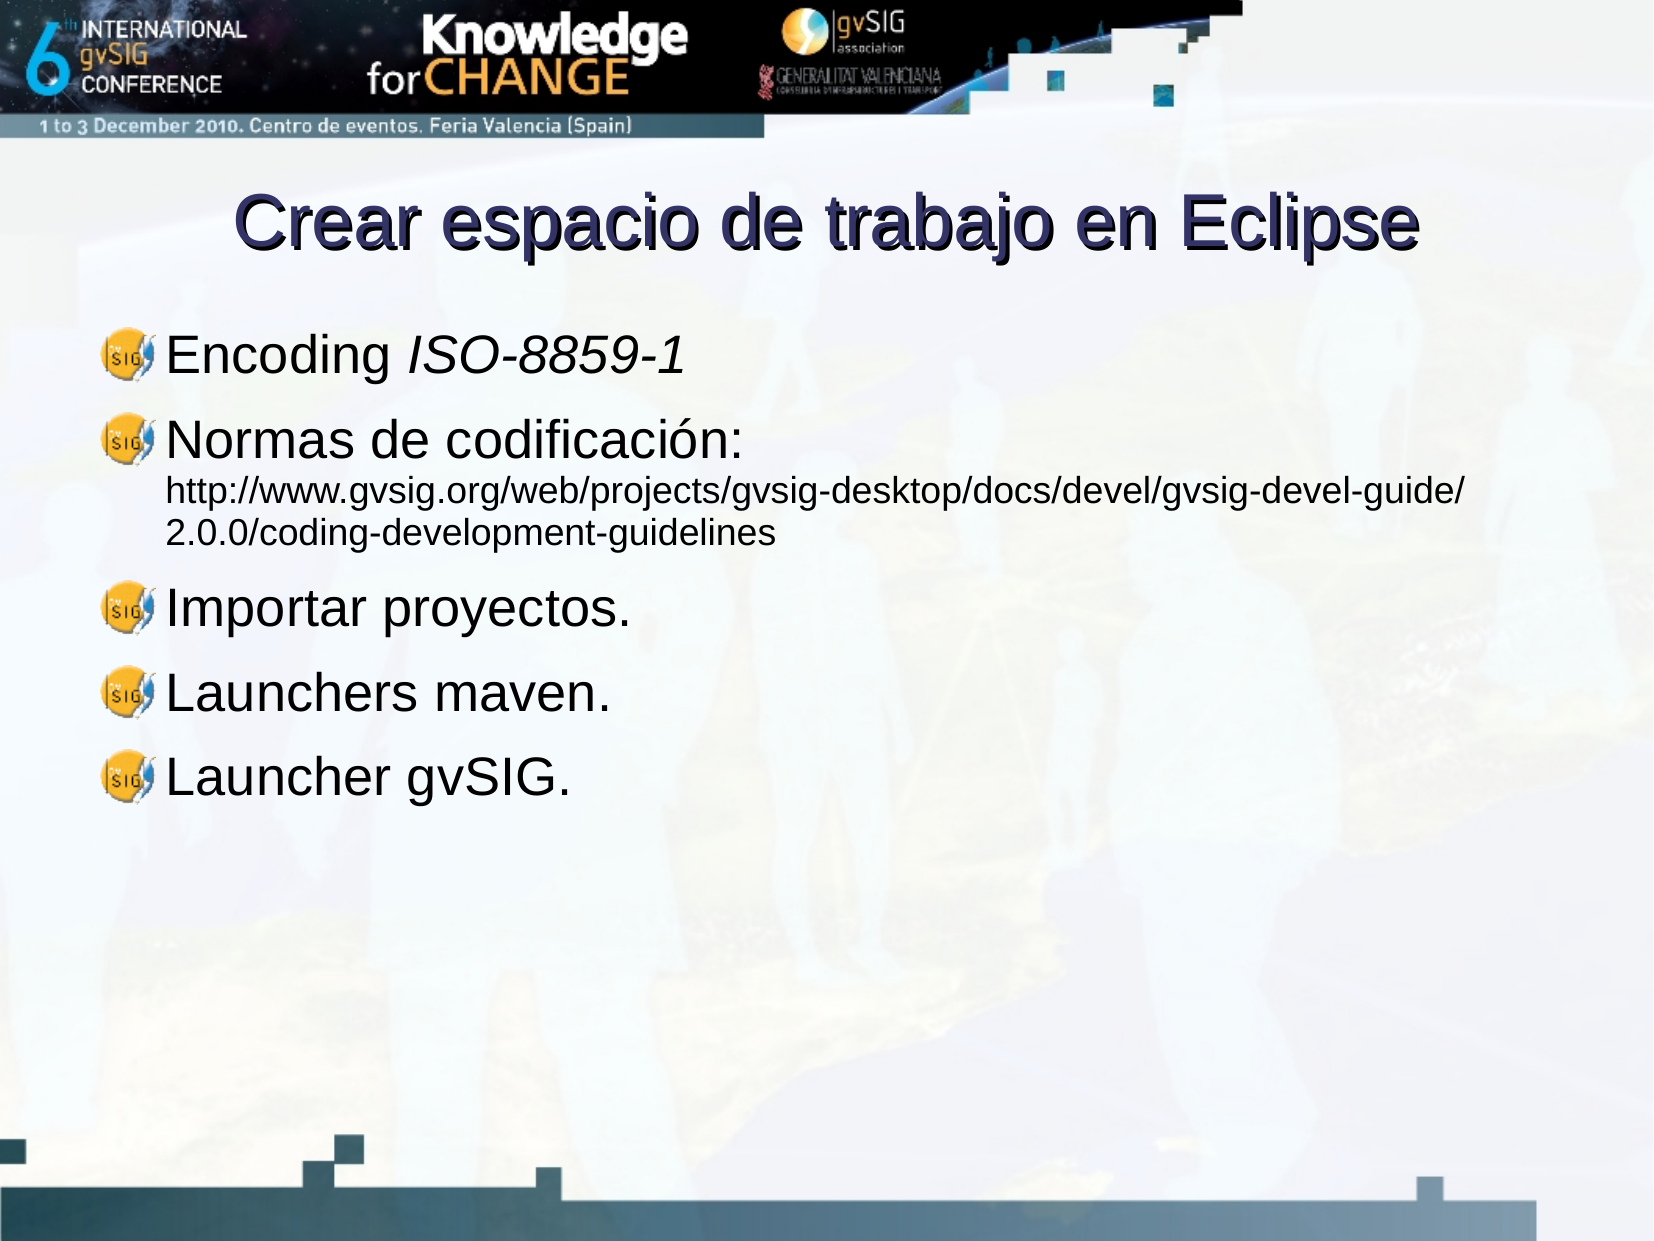

# Crear espacio de trabajo en Eclipse
Encoding ISO-8859-1
Normas de codificación:
http://www.gvsig.org/web/projects/gvsig-desktop/docs/devel/gvsig-devel-guide/2.0.0/coding-development-guidelines
Importar proyectos.
Launchers maven.
Launcher gvSIG.